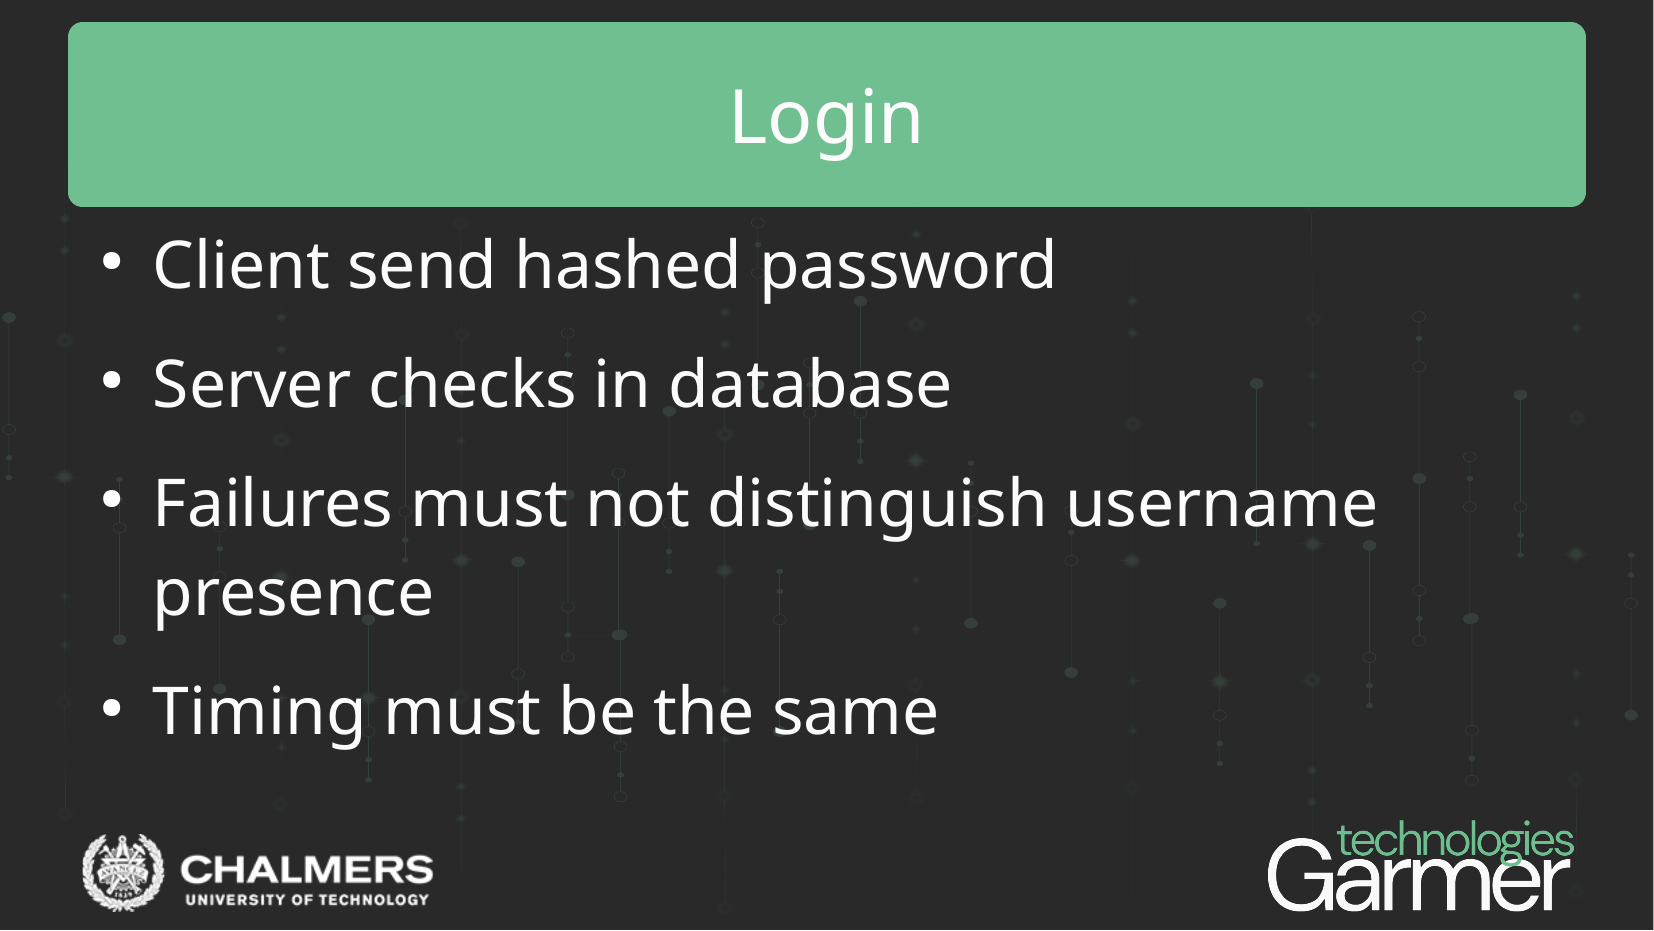

# Login
Client send hashed password
Server checks in database
Failures must not distinguish username presence
Timing must be the same